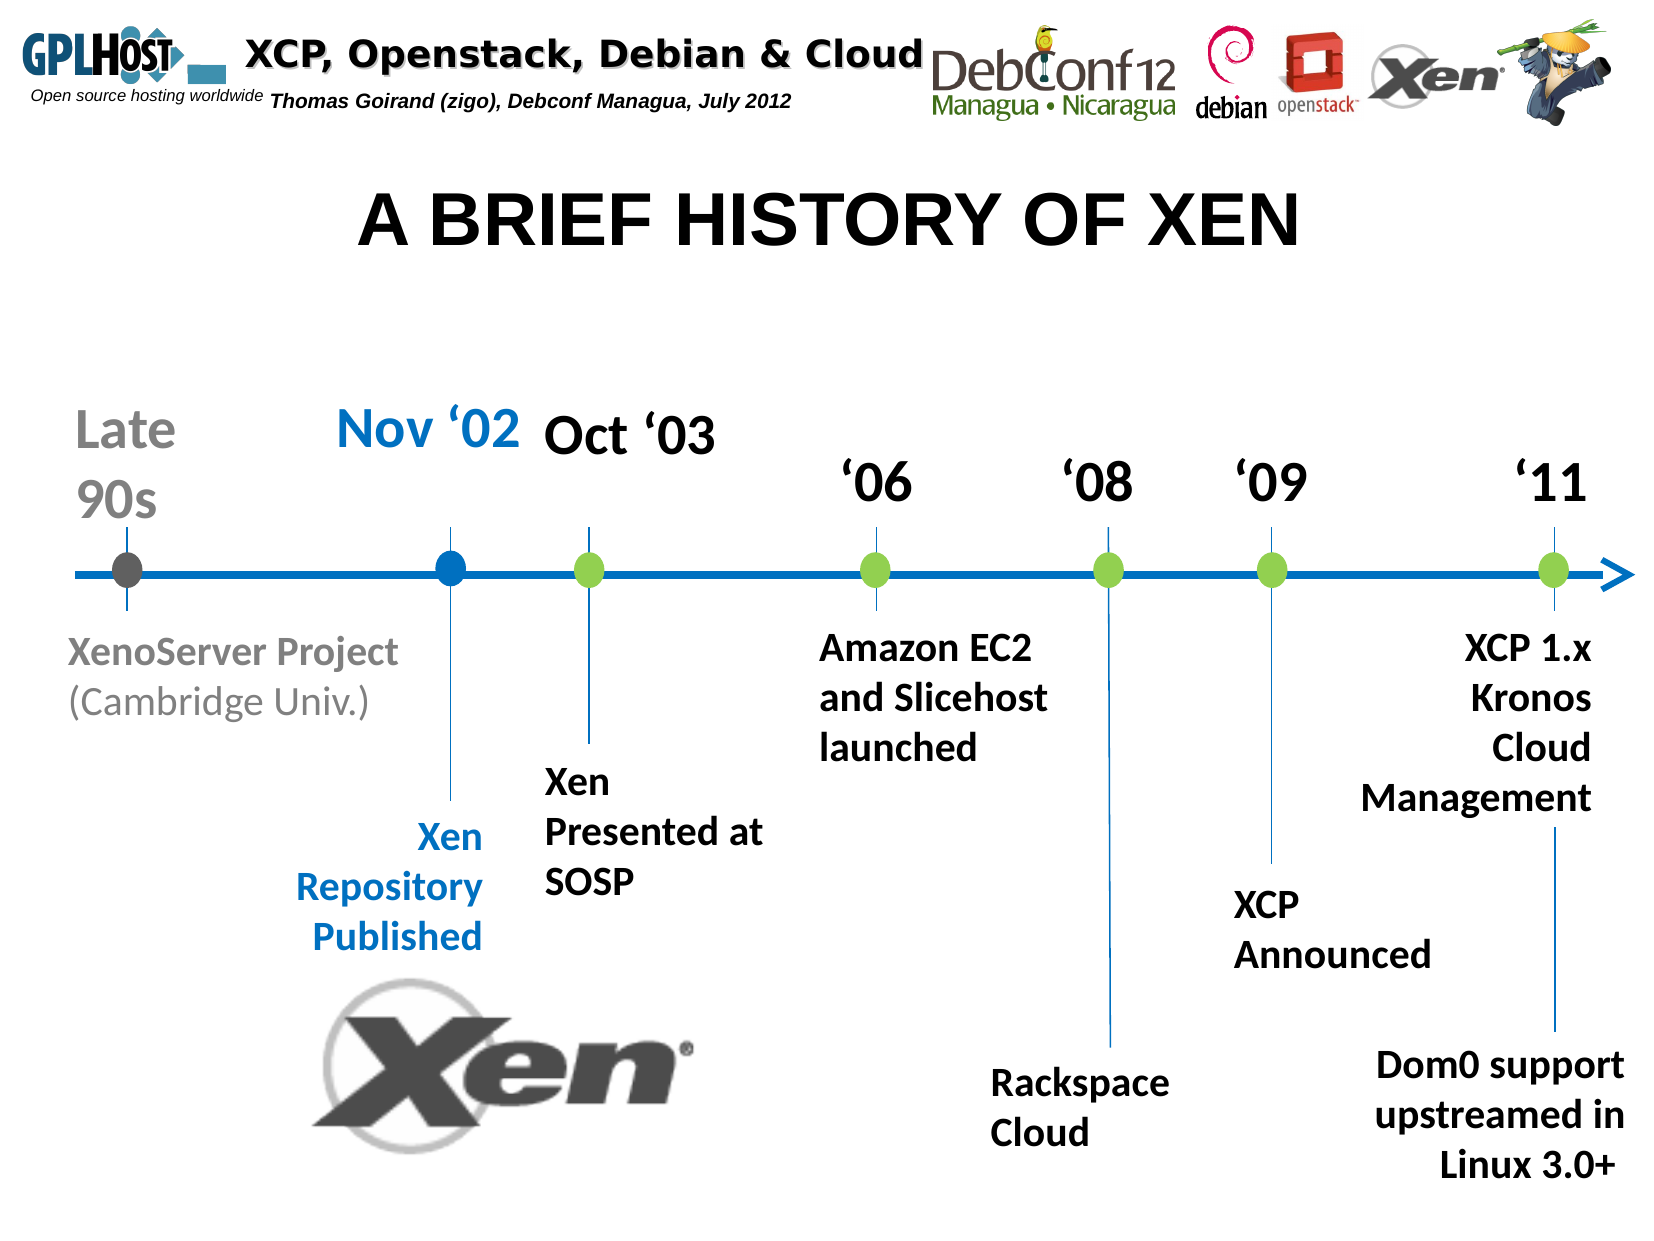

A BRIEF HISTORY OF XEN
Nov ‘02
Late 90s
Oct ‘03
‘06
‘08
‘09
‘11
Amazon EC2
and Slicehost
launched
XCP 1.x
Kronos
Cloud Management
XenoServer Project
(Cambridge Univ.)
Xen Presented at SOSP
Xen Repository Published
XCP
Announced
Dom0 support upstreamed in Linux 3.0+
Rackspace
Cloud